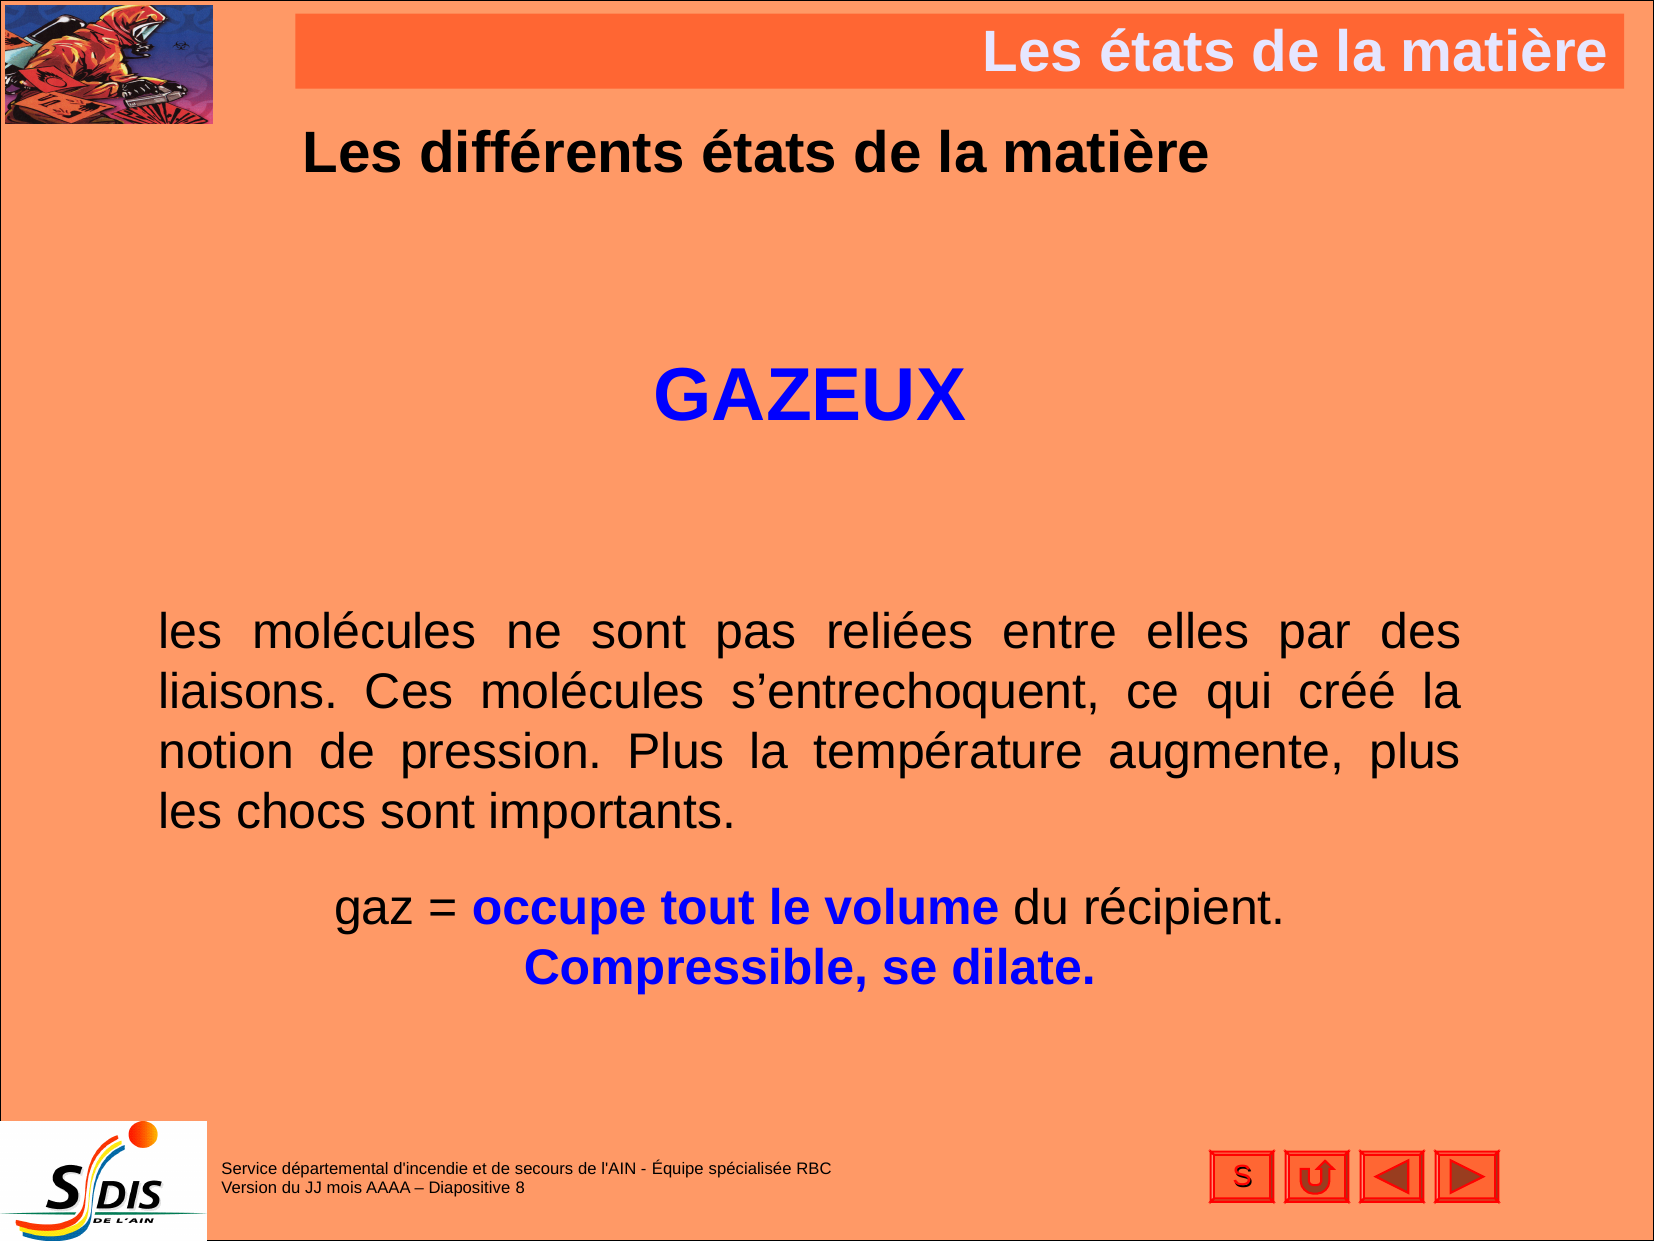

Les états de la matière
Les différents états de la matière
GAZEUX
les molécules ne sont pas reliées entre elles par des liaisons. Ces molécules s’entrechoquent, ce qui créé la notion de pression. Plus la température augmente, plus les chocs sont importants.
gaz = occupe tout le volume du récipient. Compressible, se dilate.